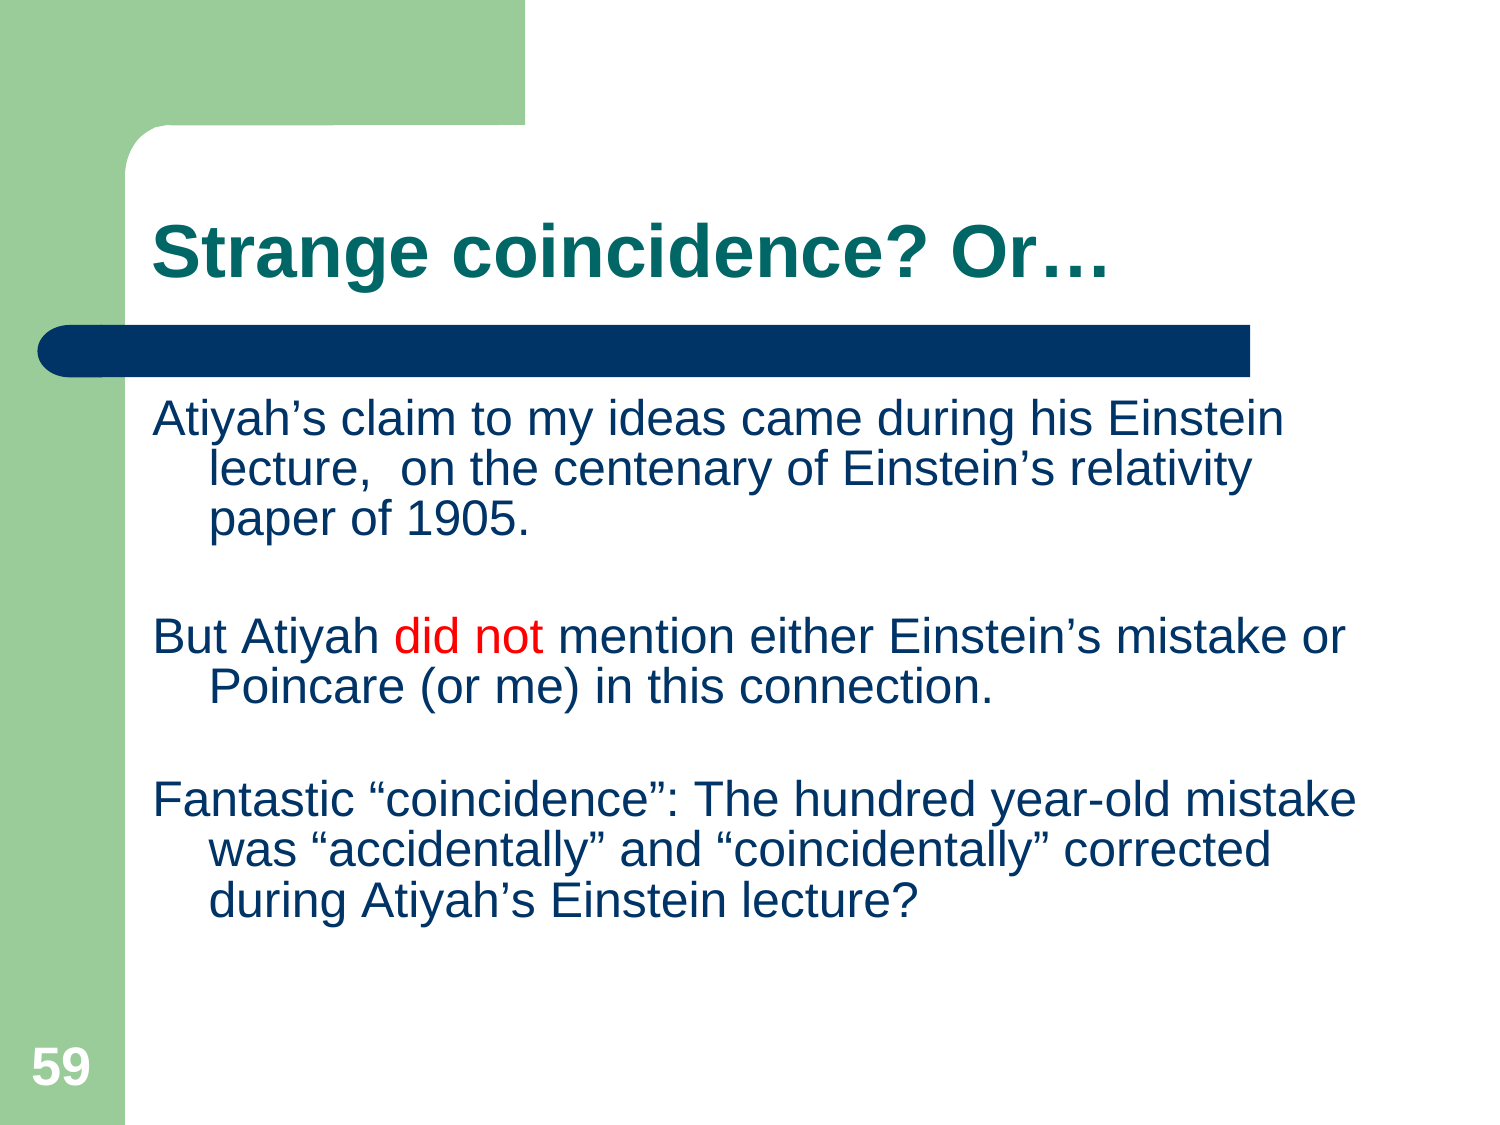

# Strange coincidence? Or…
Atiyah’s claim to my ideas came during his Einstein lecture, on the centenary of Einstein’s relativity paper of 1905.
But Atiyah did not mention either Einstein’s mistake or Poincare (or me) in this connection.
Fantastic “coincidence”: The hundred year-old mistake was “accidentally” and “coincidentally” corrected during Atiyah’s Einstein lecture?
59